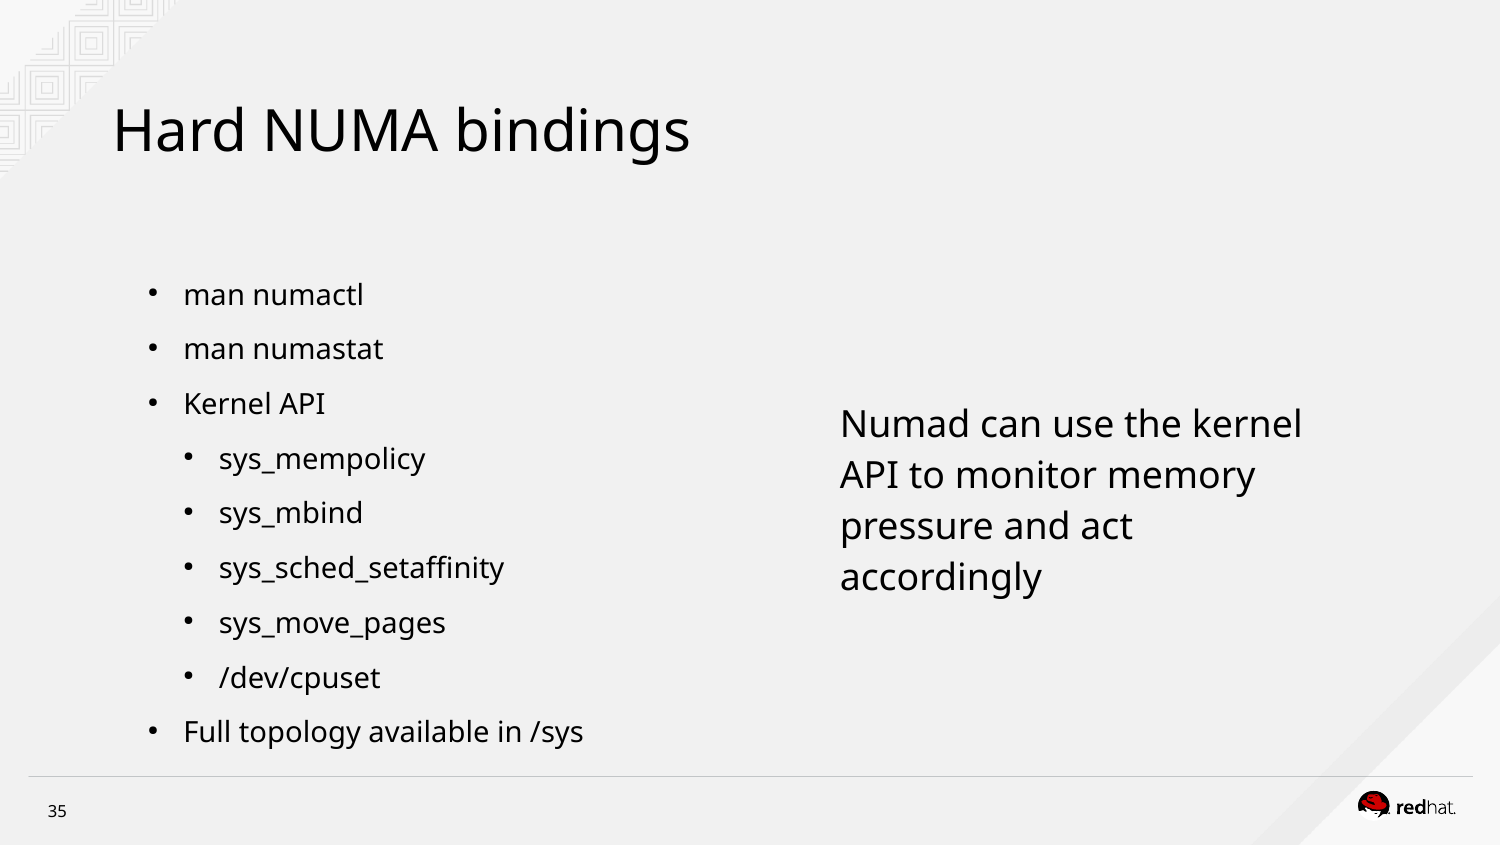

# Hard NUMA bindings
man numactl
man numastat
Kernel API
sys_mempolicy
sys_mbind
sys_sched_setaffinity
sys_move_pages
/dev/cpuset
Full topology available in /sys
Numad can use the kernel API to monitor memory pressure and act accordingly
35